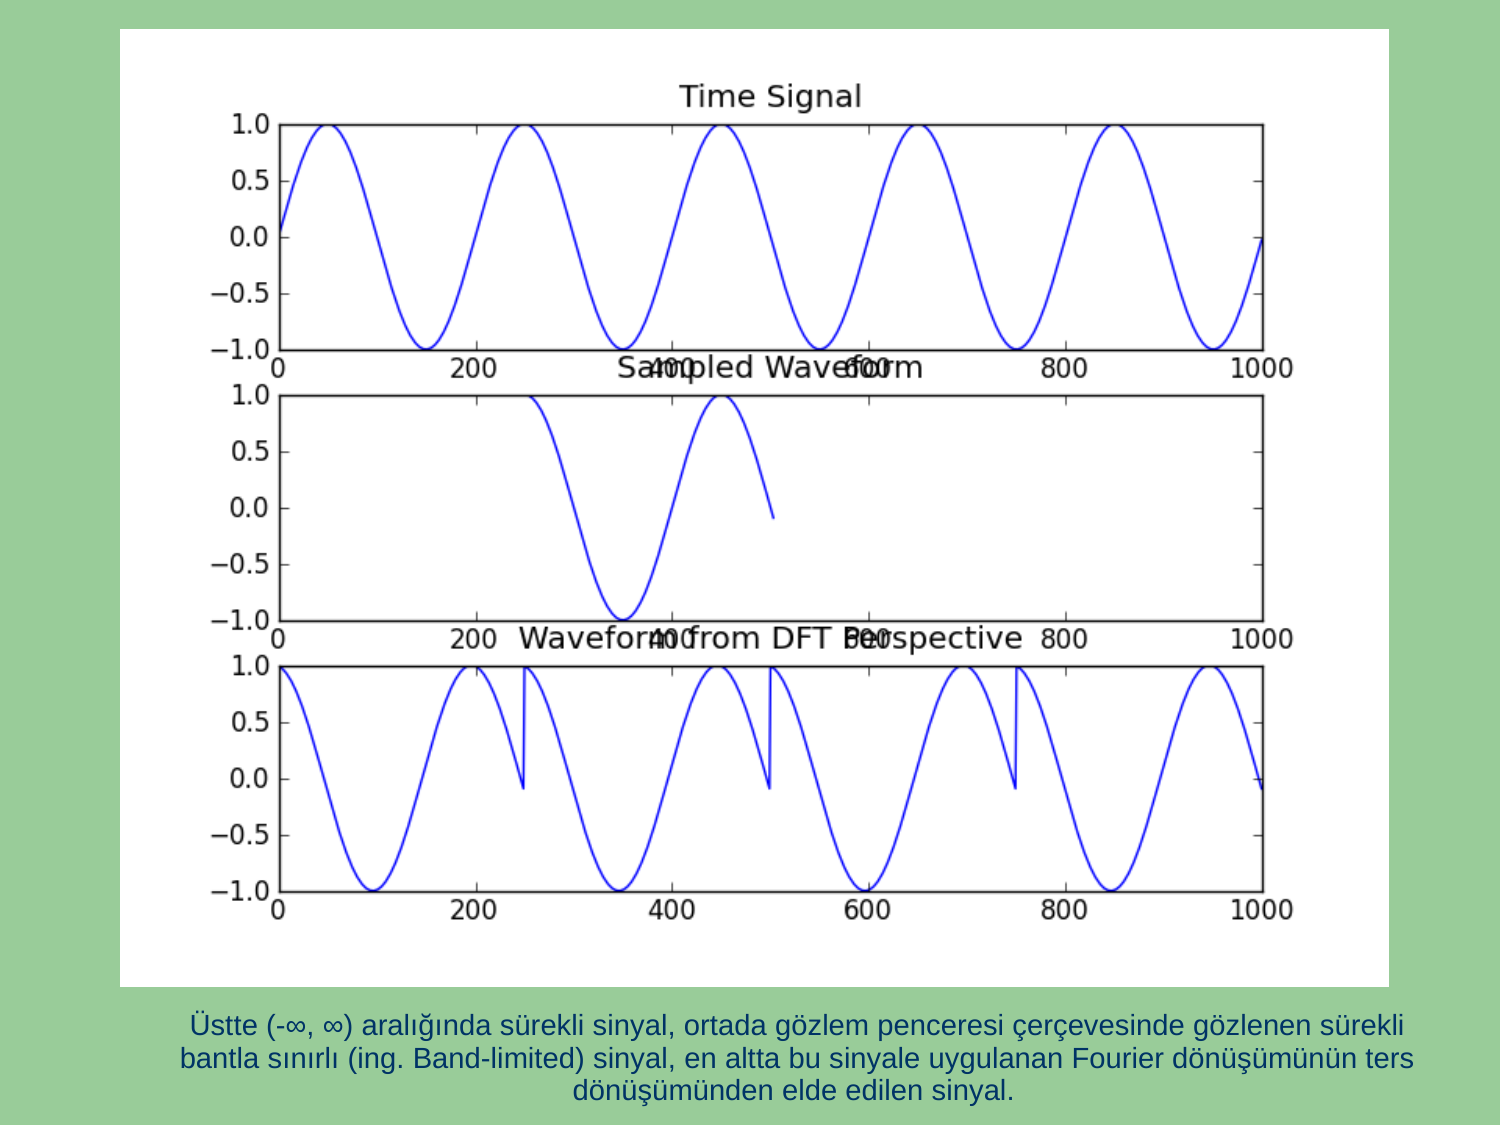

Üstte (-∞, ∞) aralığında sürekli sinyal, ortada gözlem penceresi çerçevesinde gözlenen sürekli bantla sınırlı (ing. Band-limited) sinyal, en altta bu sinyale uygulanan Fourier dönüşümünün ters dönüşümünden elde edilen sinyal.